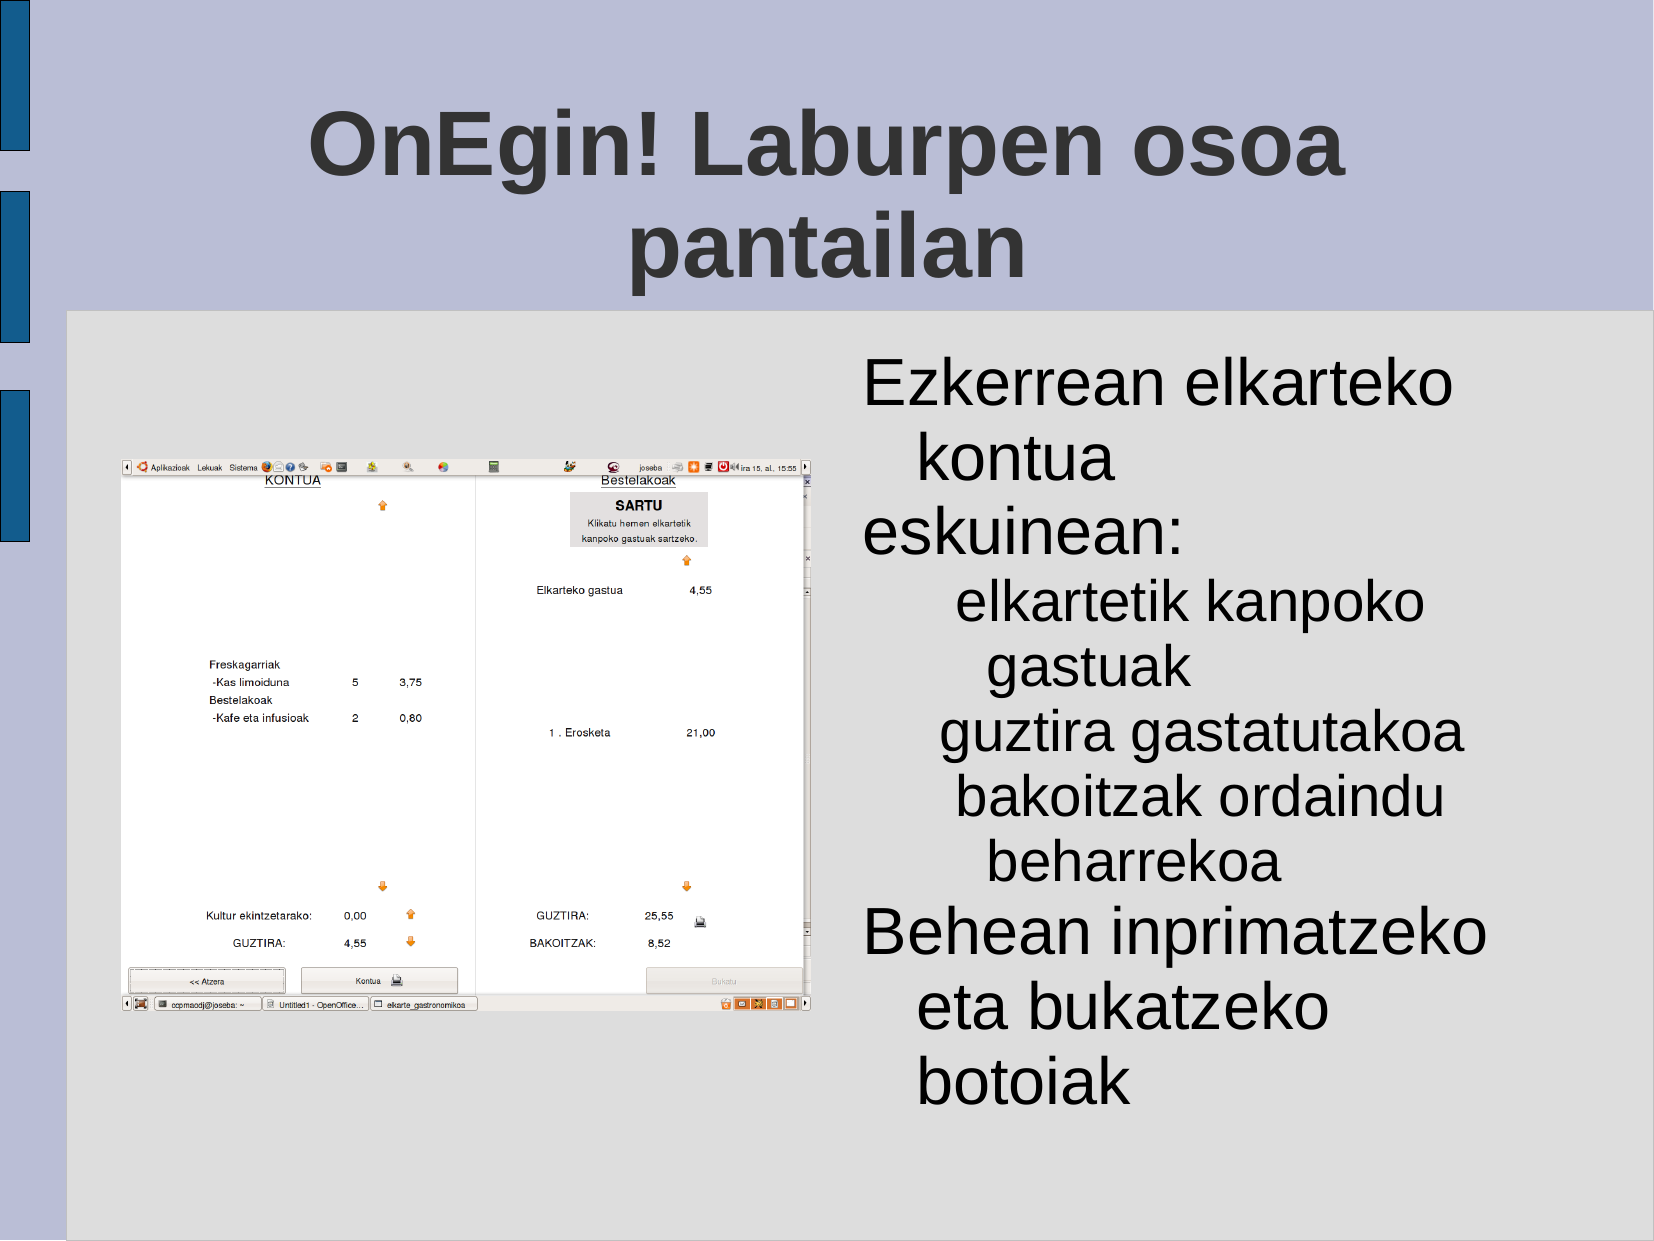

# OnEgin! Laburpen osoa pantailan
Ezkerrean elkarteko kontua
eskuinean:
 elkartetik kanpoko gastuak
guztira gastatutakoa
 bakoitzak ordaindu beharrekoa
Behean inprimatzeko eta bukatzeko botoiak